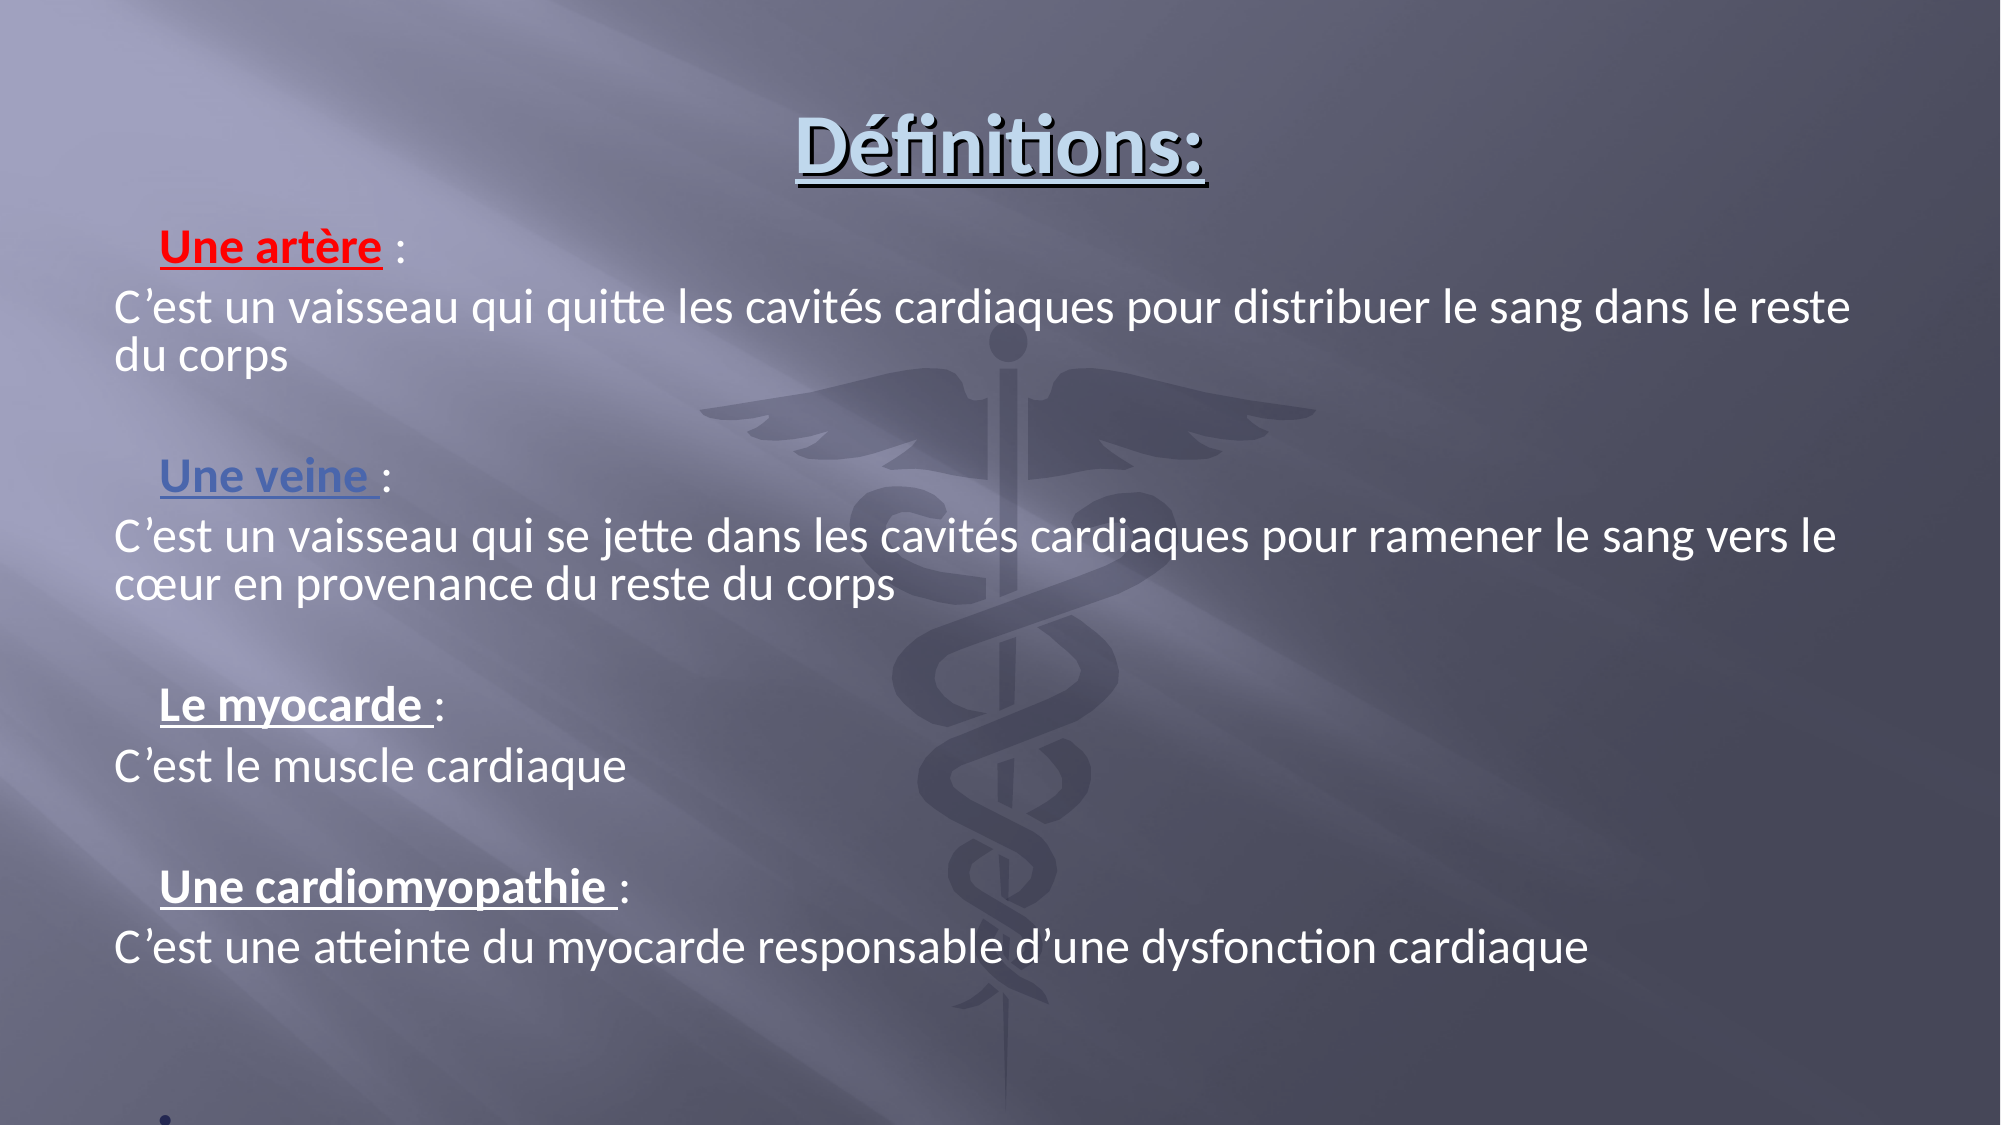

Définitions:
# Une artère :
C’est un vaisseau qui quitte les cavités cardiaques pour distribuer le sang dans le reste du corps
Une veine :
C’est un vaisseau qui se jette dans les cavités cardiaques pour ramener le sang vers le cœur en provenance du reste du corps
Le myocarde :
C’est le muscle cardiaque
Une cardiomyopathie :
C’est une atteinte du myocarde responsable d’une dysfonction cardiaque